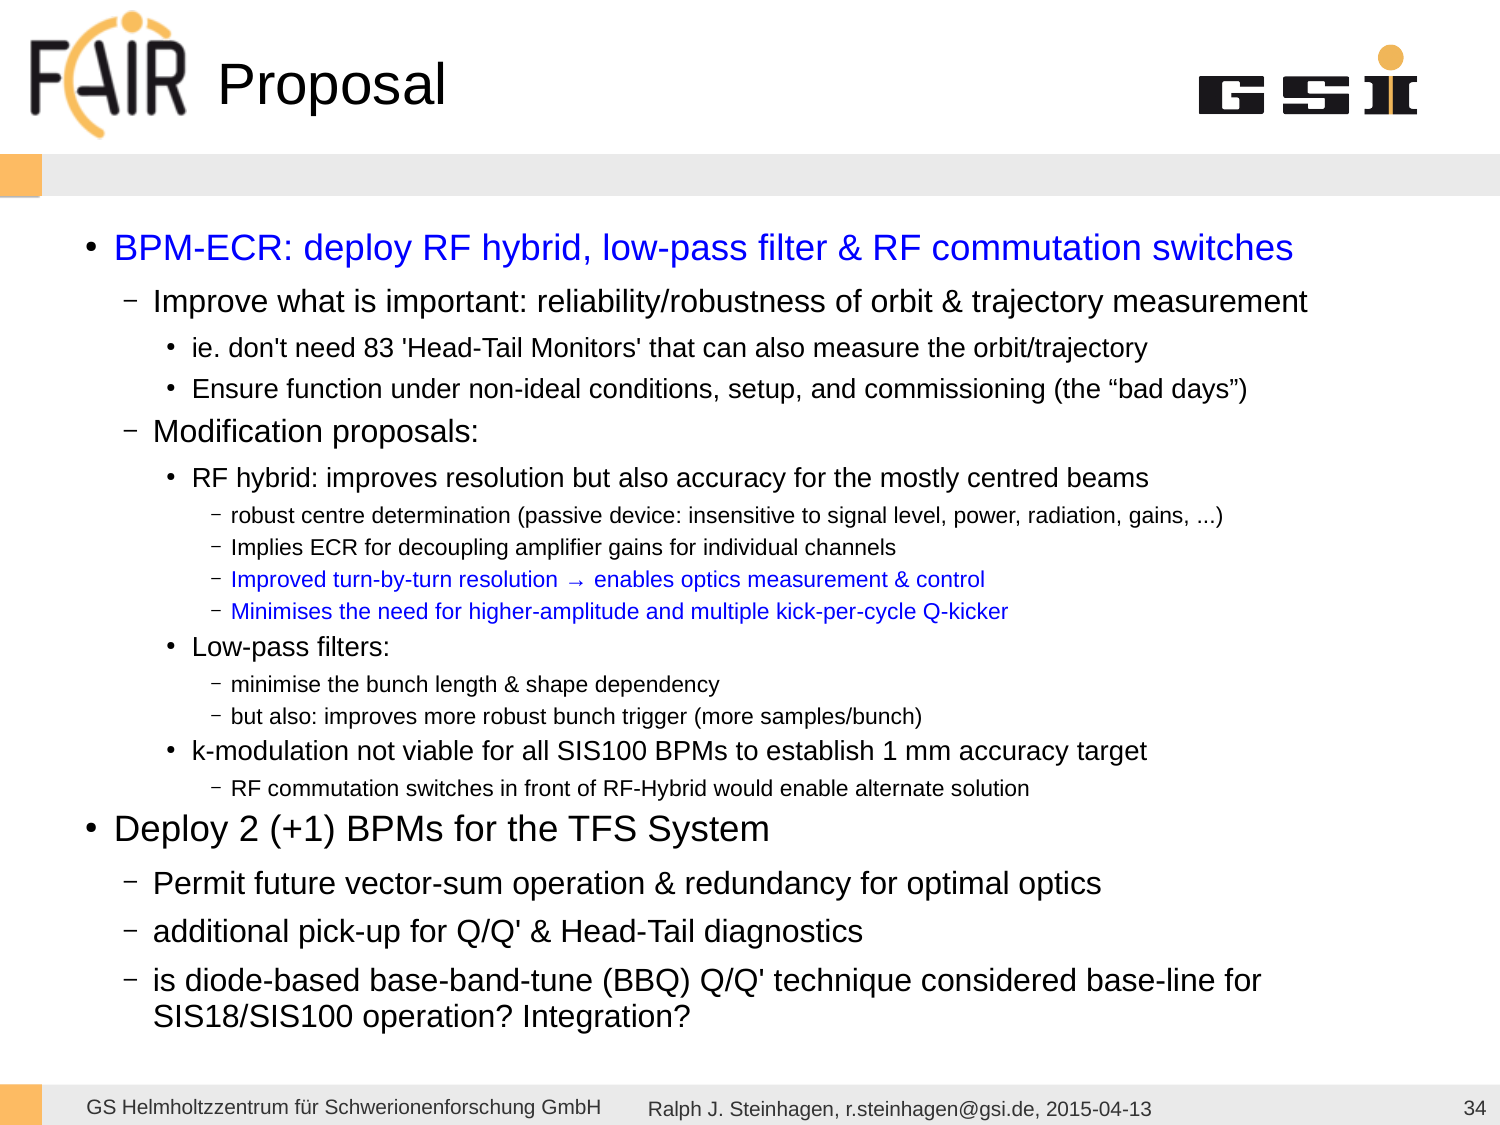

# Proposal
BPM-ECR: deploy RF hybrid, low-pass filter & RF commutation switches
Improve what is important: reliability/robustness of orbit & trajectory measurement
ie. don't need 83 'Head-Tail Monitors' that can also measure the orbit/trajectory
Ensure function under non-ideal conditions, setup, and commissioning (the “bad days”)
Modification proposals:
RF hybrid: improves resolution but also accuracy for the mostly centred beams
robust centre determination (passive device: insensitive to signal level, power, radiation, gains, ...)
Implies ECR for decoupling amplifier gains for individual channels
Improved turn-by-turn resolution → enables optics measurement & control
Minimises the need for higher-amplitude and multiple kick-per-cycle Q-kicker
Low-pass filters:
minimise the bunch length & shape dependency
but also: improves more robust bunch trigger (more samples/bunch)
k-modulation not viable for all SIS100 BPMs to establish 1 mm accuracy target
RF commutation switches in front of RF-Hybrid would enable alternate solution
Deploy 2 (+1) BPMs for the TFS System
Permit future vector-sum operation & redundancy for optimal optics
additional pick-up for Q/Q' & Head-Tail diagnostics
is diode-based base-band-tune (BBQ) Q/Q' technique considered base-line for SIS18/SIS100 operation? Integration?